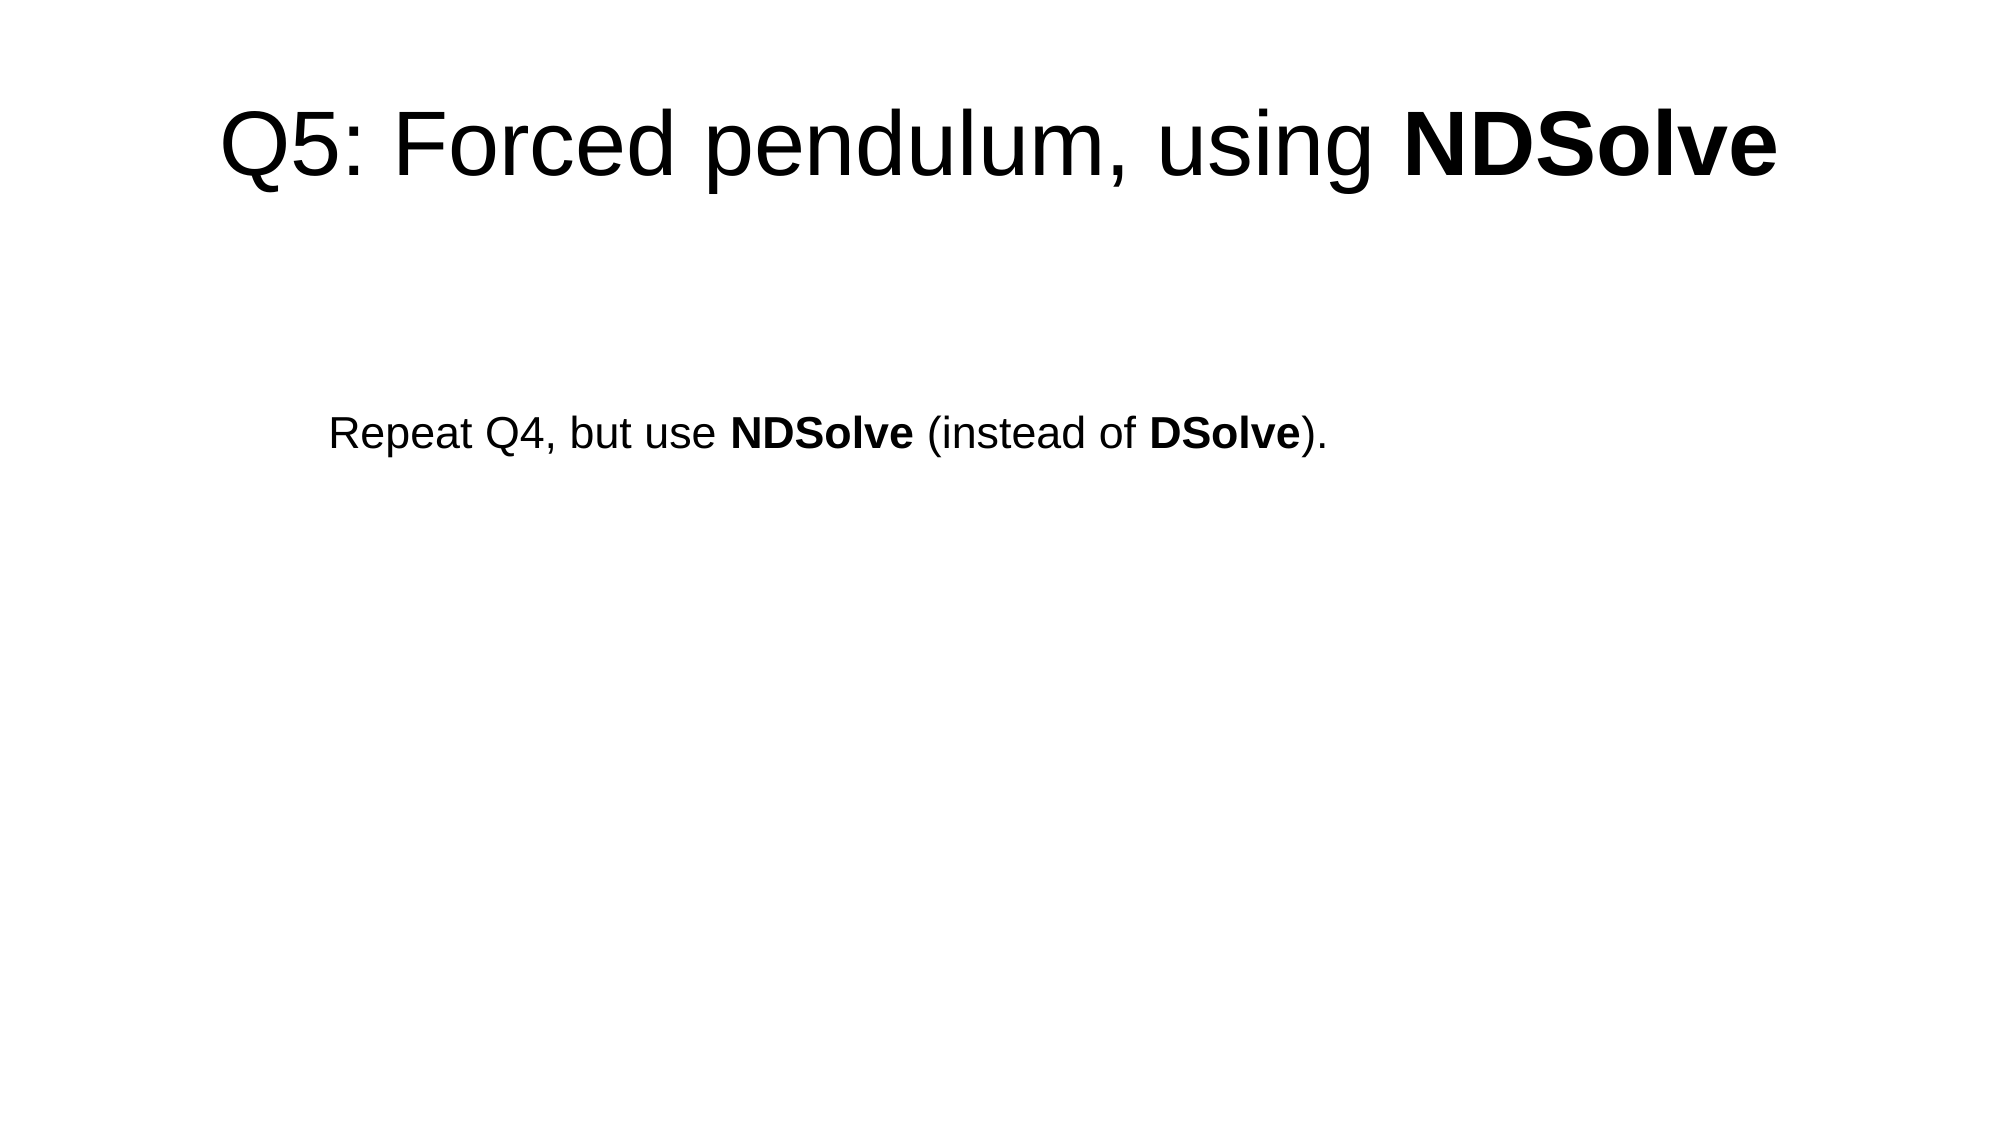

# Q5: Forced pendulum, using NDSolve
Repeat Q4, but use NDSolve (instead of DSolve).